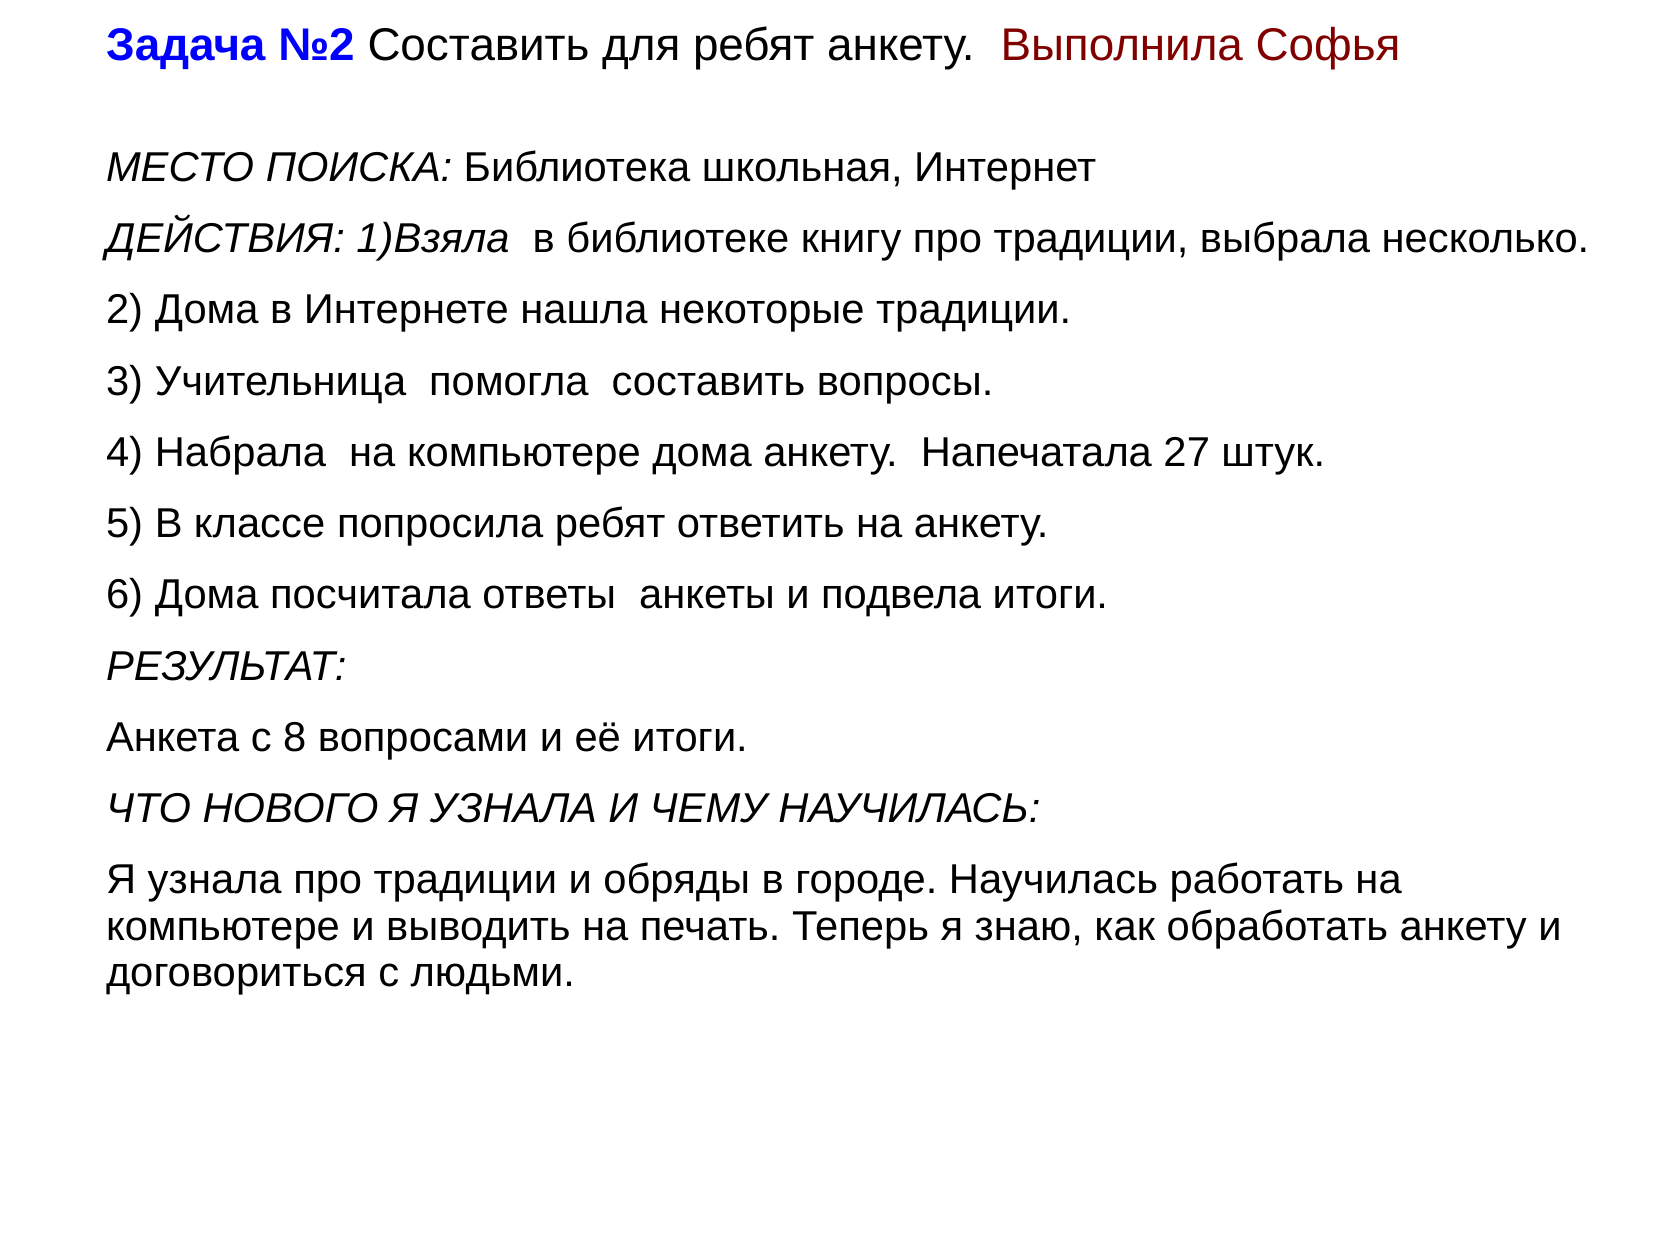

Задача №2 Составить для ребят анкету. Выполнила Софья
МЕСТО ПОИСКА: Библиотека школьная, Интернет
ДЕЙСТВИЯ: 1)Взяла в библиотеке книгу про традиции, выбрала несколько.
2) Дома в Интернете нашла некоторые традиции.
3) Учительница помогла составить вопросы.
4) Набрала на компьютере дома анкету. Напечатала 27 штук.
5) В классе попросила ребят ответить на анкету.
6) Дома посчитала ответы анкеты и подвела итоги.
РЕЗУЛЬТАТ:
Анкета с 8 вопросами и её итоги.
ЧТО НОВОГО Я УЗНАЛА И ЧЕМУ НАУЧИЛАСЬ:
Я узнала про традиции и обряды в городе. Научилась работать на компьютере и выводить на печать. Теперь я знаю, как обработать анкету и договориться с людьми.